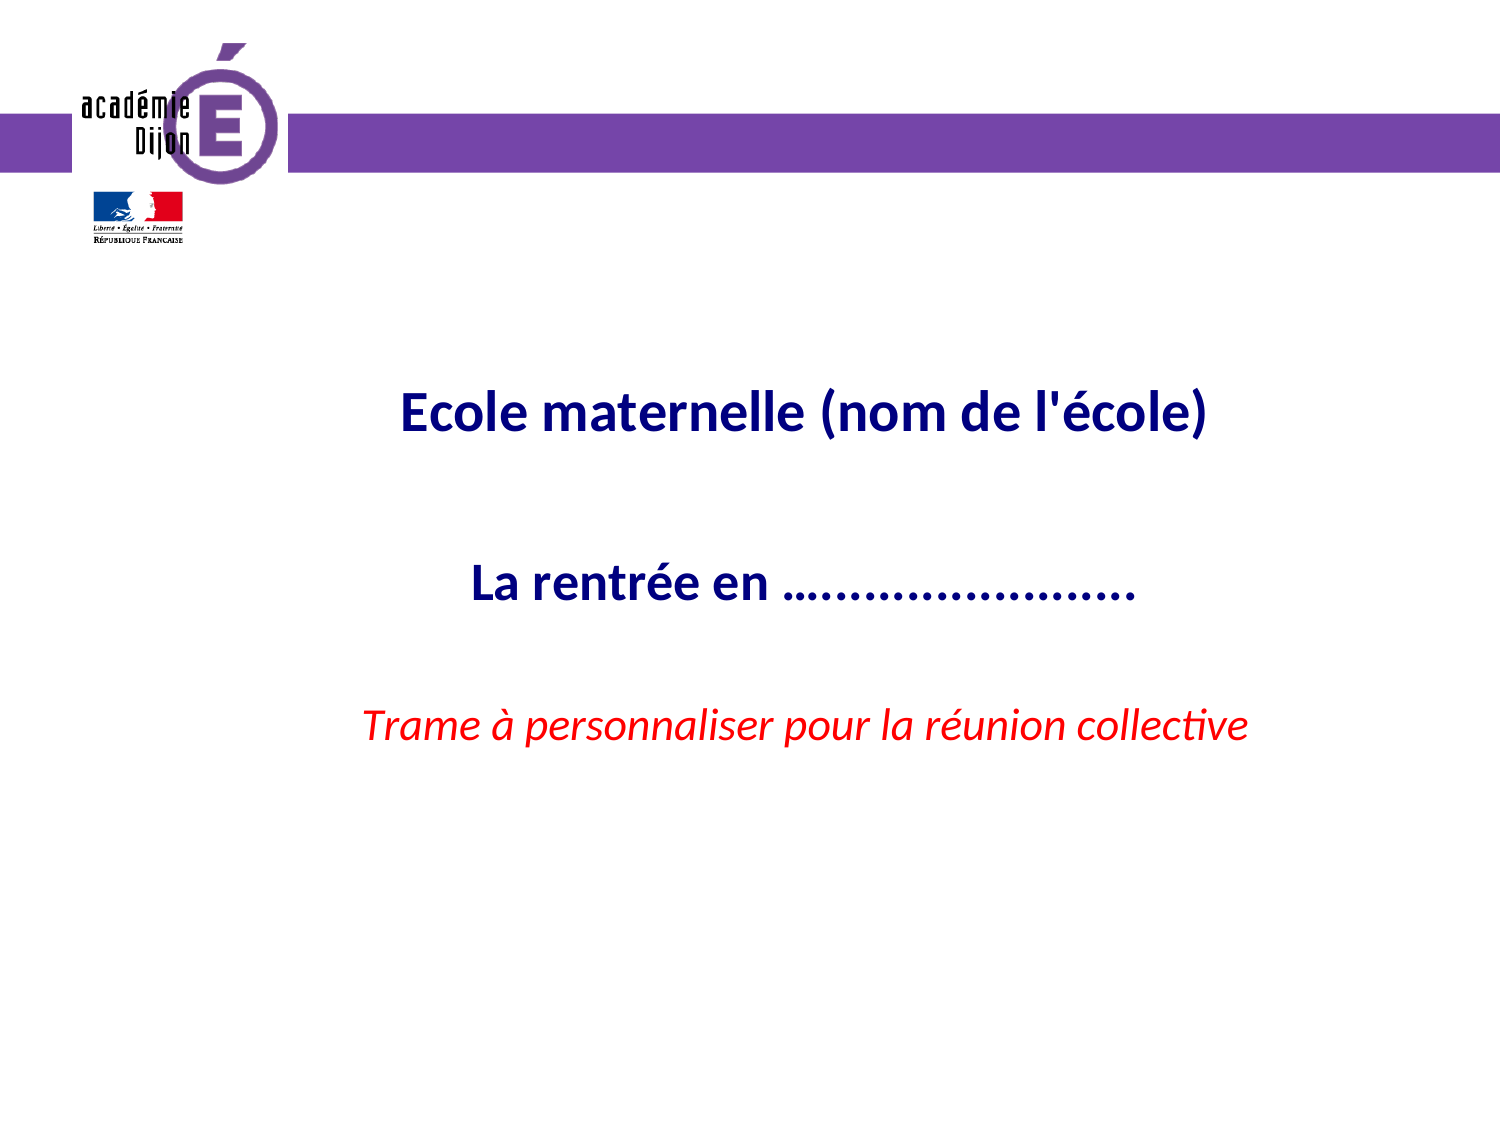

Ecole maternelle (nom de l'école)
La rentrée en …......................
Trame à personnaliser pour la réunion collective
# Ce diaporama esce cet destiné à être personnalisé. Son objectif est d'être visionné par les parents d'élèves. Il ne doit pas être diffusé sur internet en raison de la protection des droits à l'image.